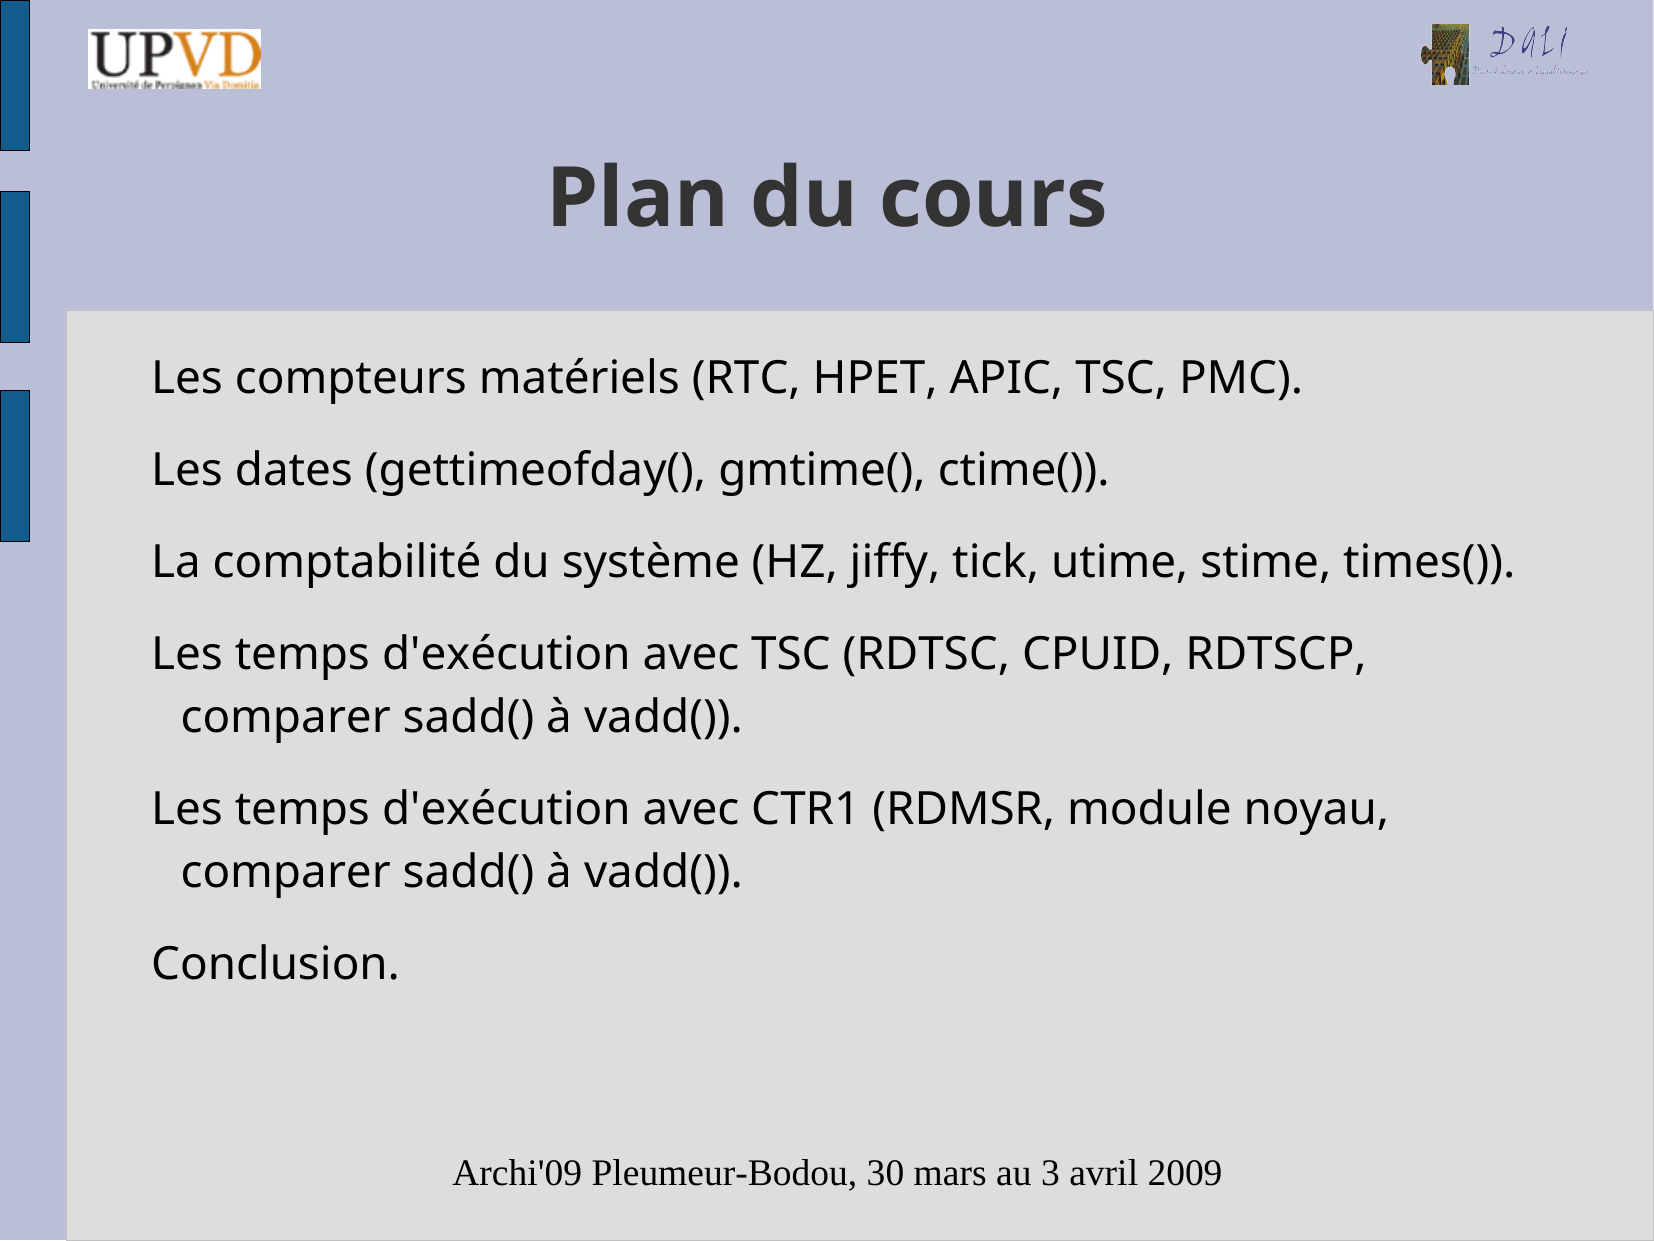

# Plan du cours
Les compteurs matériels (RTC, HPET, APIC, TSC, PMC).
Les dates (gettimeofday(), gmtime(), ctime()).
La comptabilité du système (HZ, jiffy, tick, utime, stime, times()).
Les temps d'exécution avec TSC (RDTSC, CPUID, RDTSCP, comparer sadd() à vadd()).
Les temps d'exécution avec CTR1 (RDMSR, module noyau, comparer sadd() à vadd()).
Conclusion.
Archi'09 Pleumeur-Bodou, 30 mars au 3 avril 2009